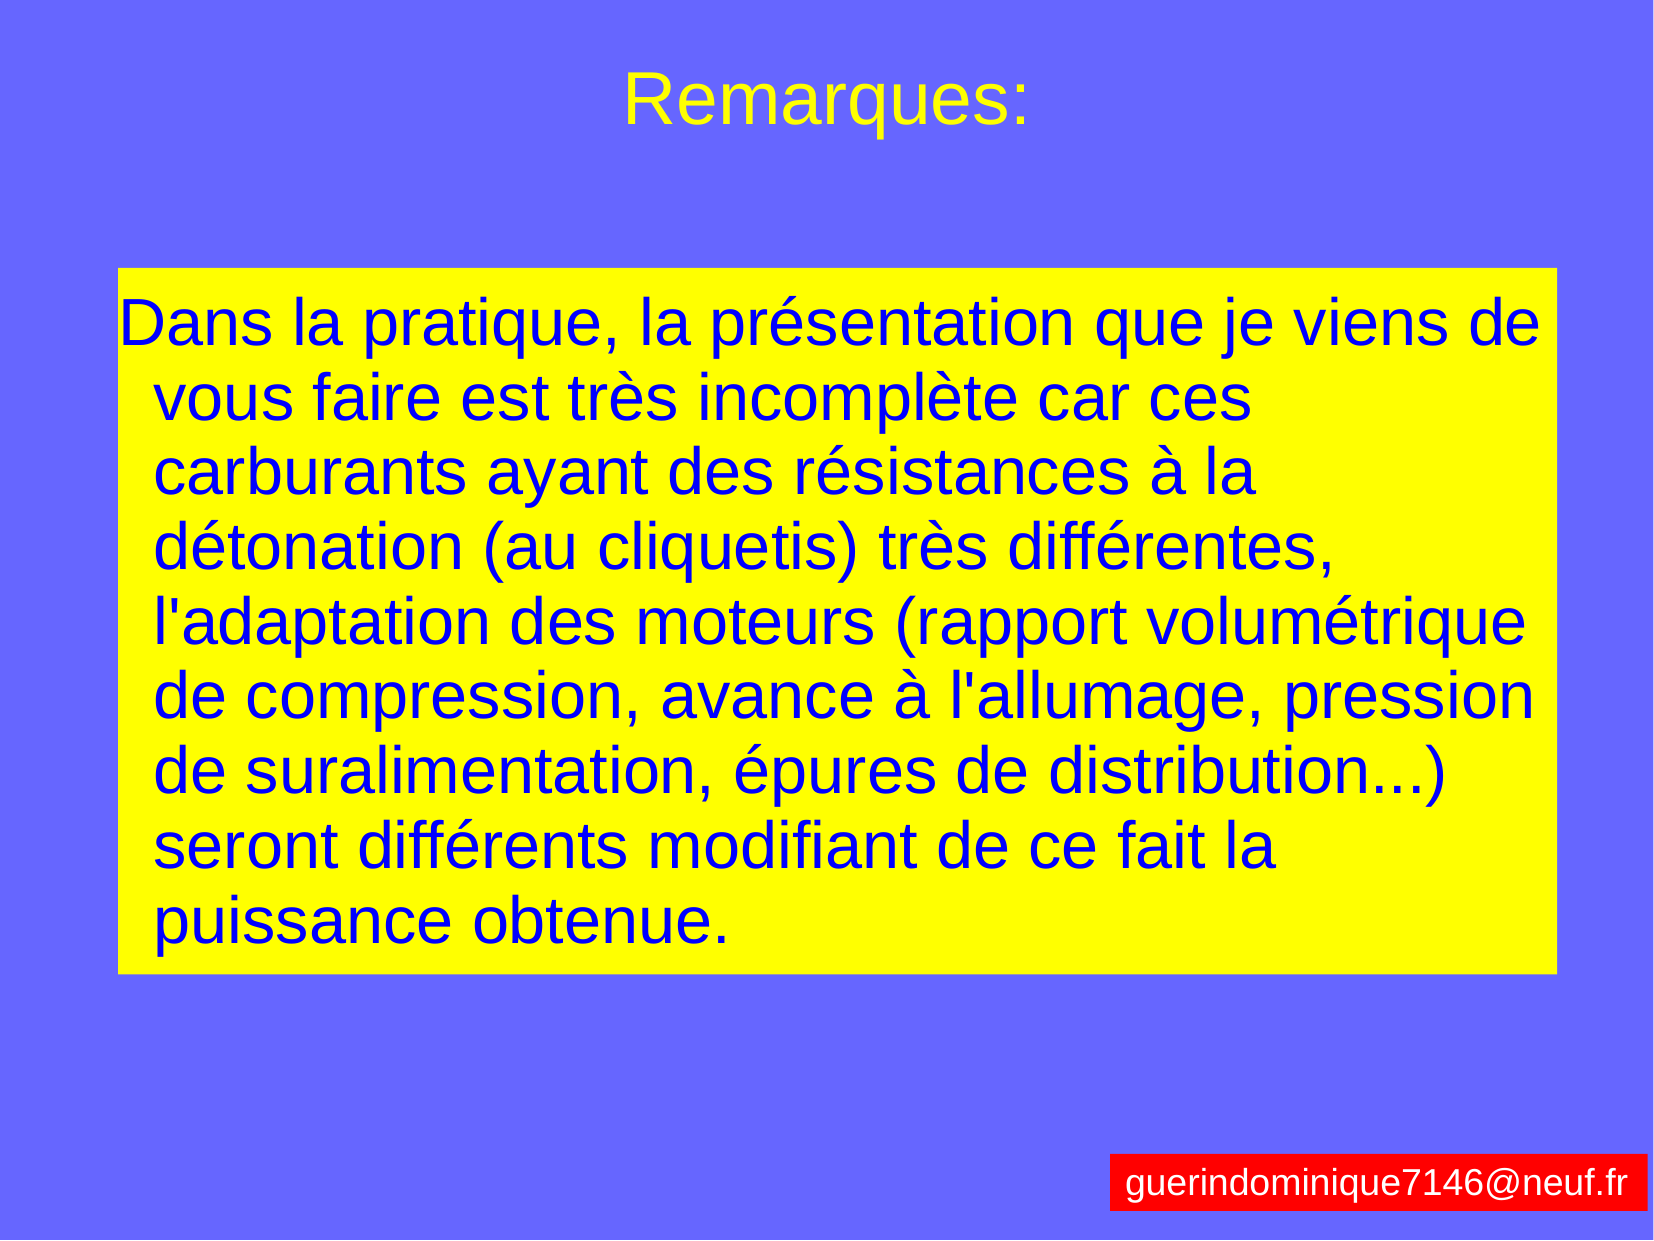

# Remarques:
Dans la pratique, la présentation que je viens de vous faire est très incomplète car ces carburants ayant des résistances à la détonation (au cliquetis) très différentes, l'adaptation des moteurs (rapport volumétrique de compression, avance à l'allumage, pression de suralimentation, épures de distribution...) seront différents modifiant de ce fait la puissance obtenue.
guerindominique7146@neuf.fr